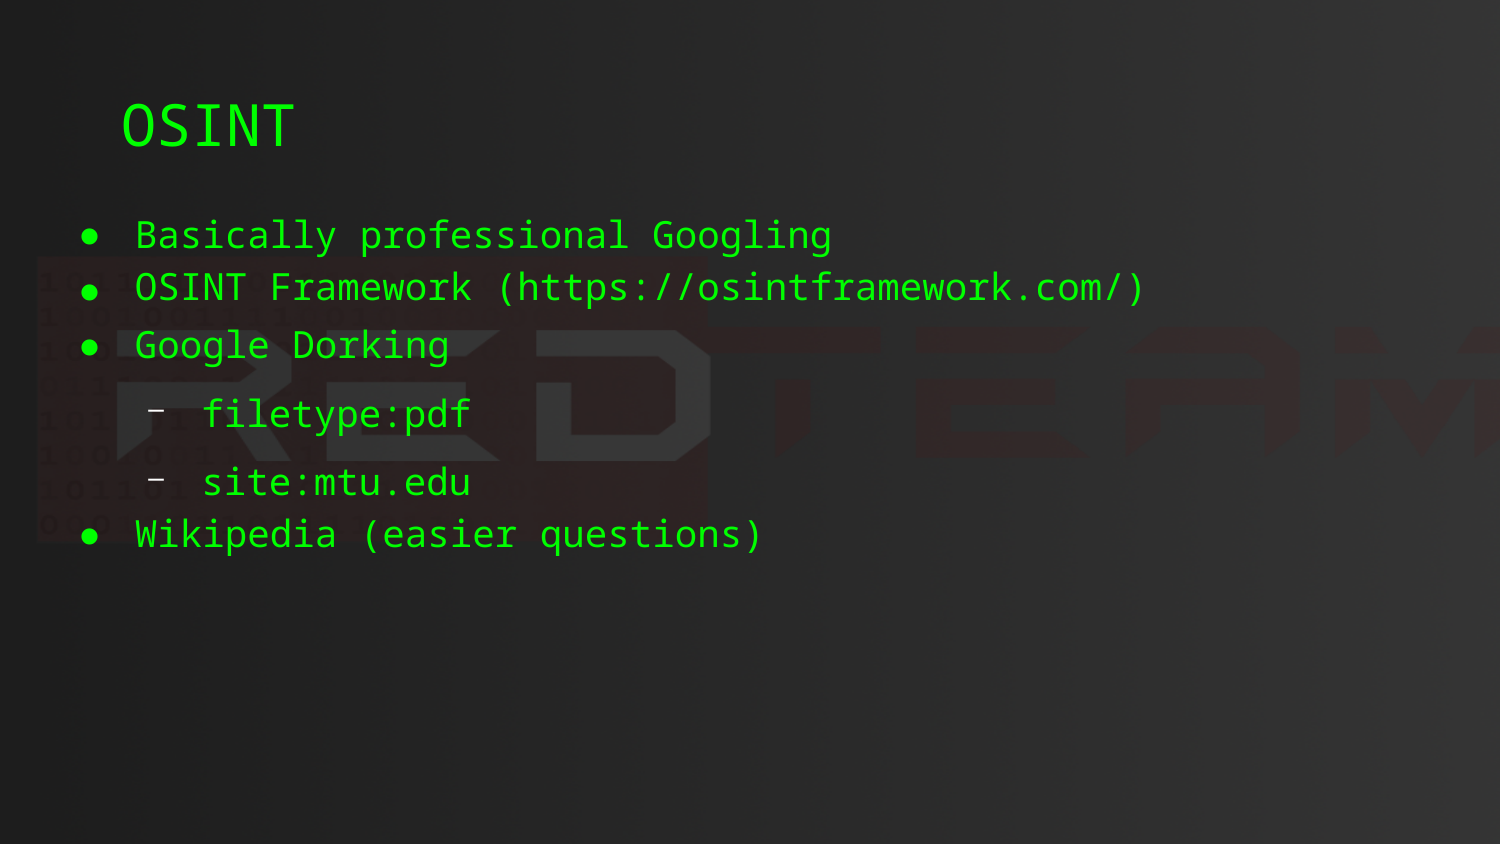

# OSINT
Basically professional Googling
OSINT Framework (https://osintframework.com/)
Google Dorking
filetype:pdf
site:mtu.edu
Wikipedia (easier questions)